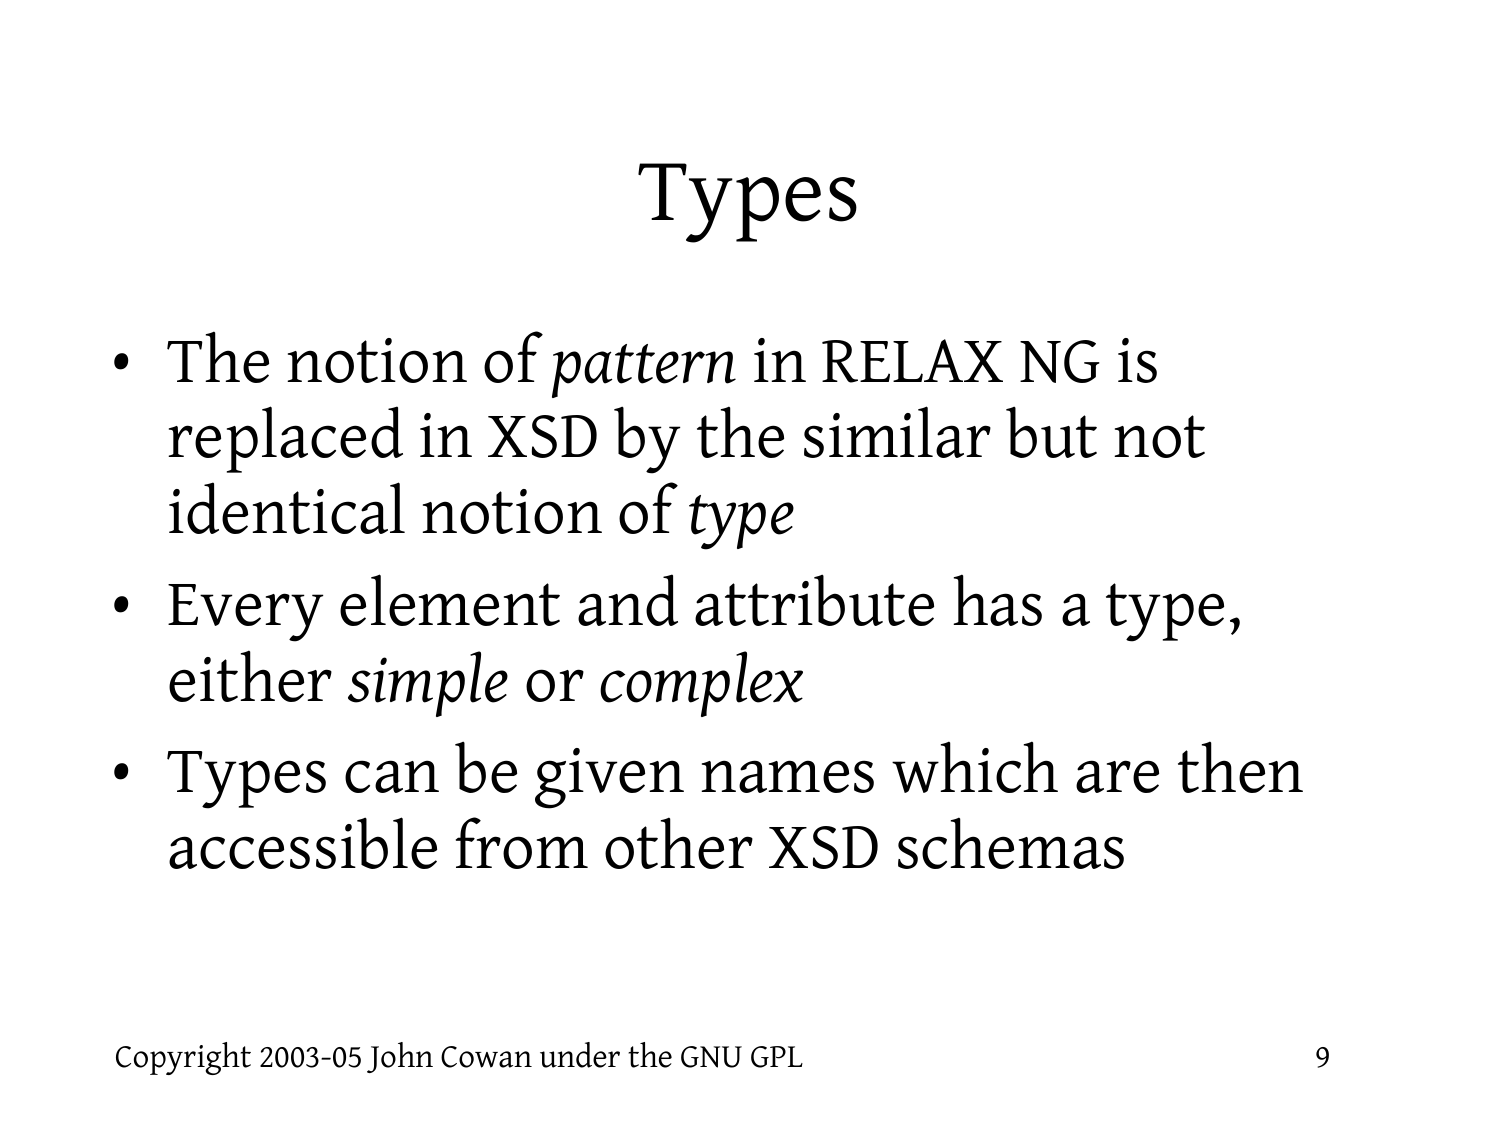

# Types
The notion of pattern in RELAX NG is replaced in XSD by the similar but not identical notion of type
Every element and attribute has a type, either simple or complex
Types can be given names which are then accessible from other XSD schemas